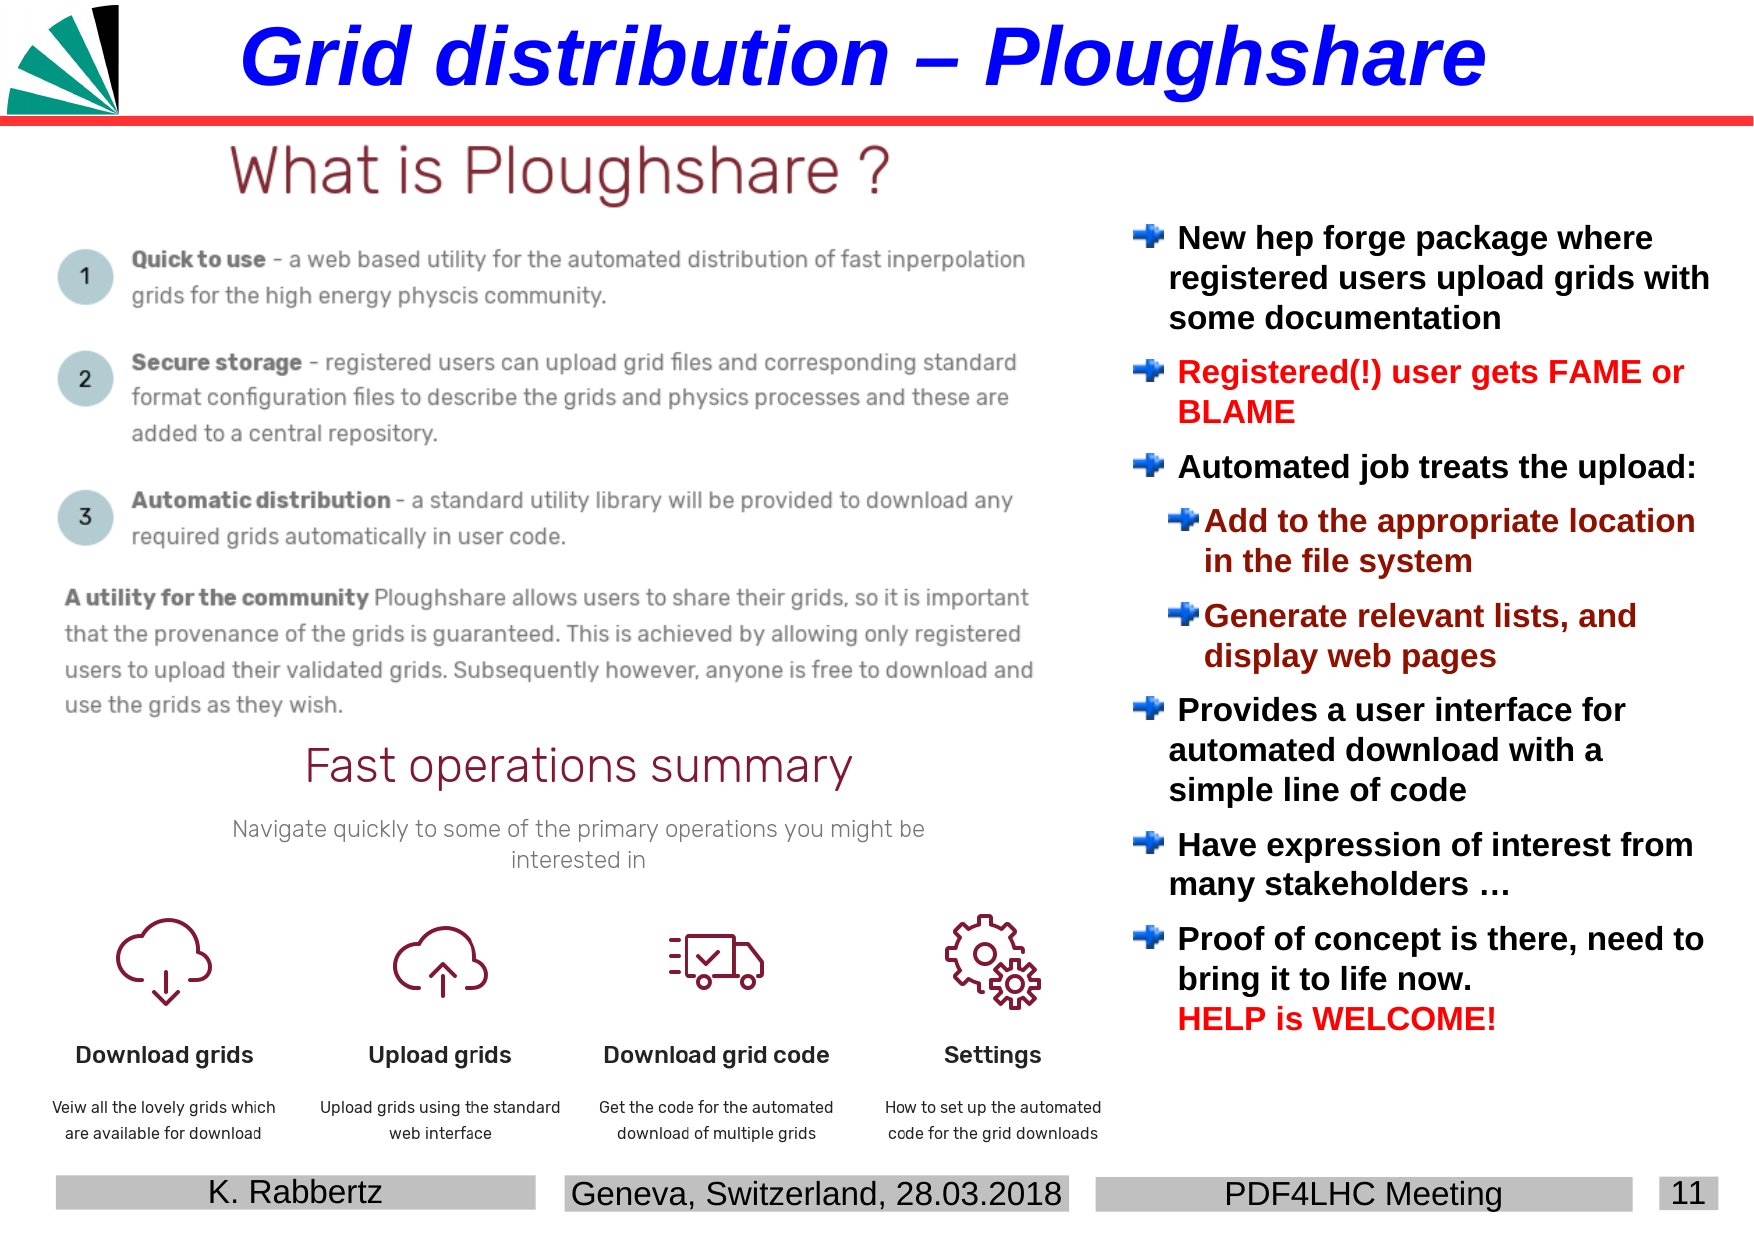

# Grid distribution – Ploughshare
 New hep forge package where registered users upload grids with some documentation
 Registered(!) user gets FAME or BLAME
 Automated job treats the upload:
Add to the appropriate location in the file system
Generate relevant lists, and display web pages
 Provides a user interface for automated download with a simple line of code
 Have expression of interest from many stakeholders …
 Proof of concept is there, need to bring it to life now. HELP is WELCOME!